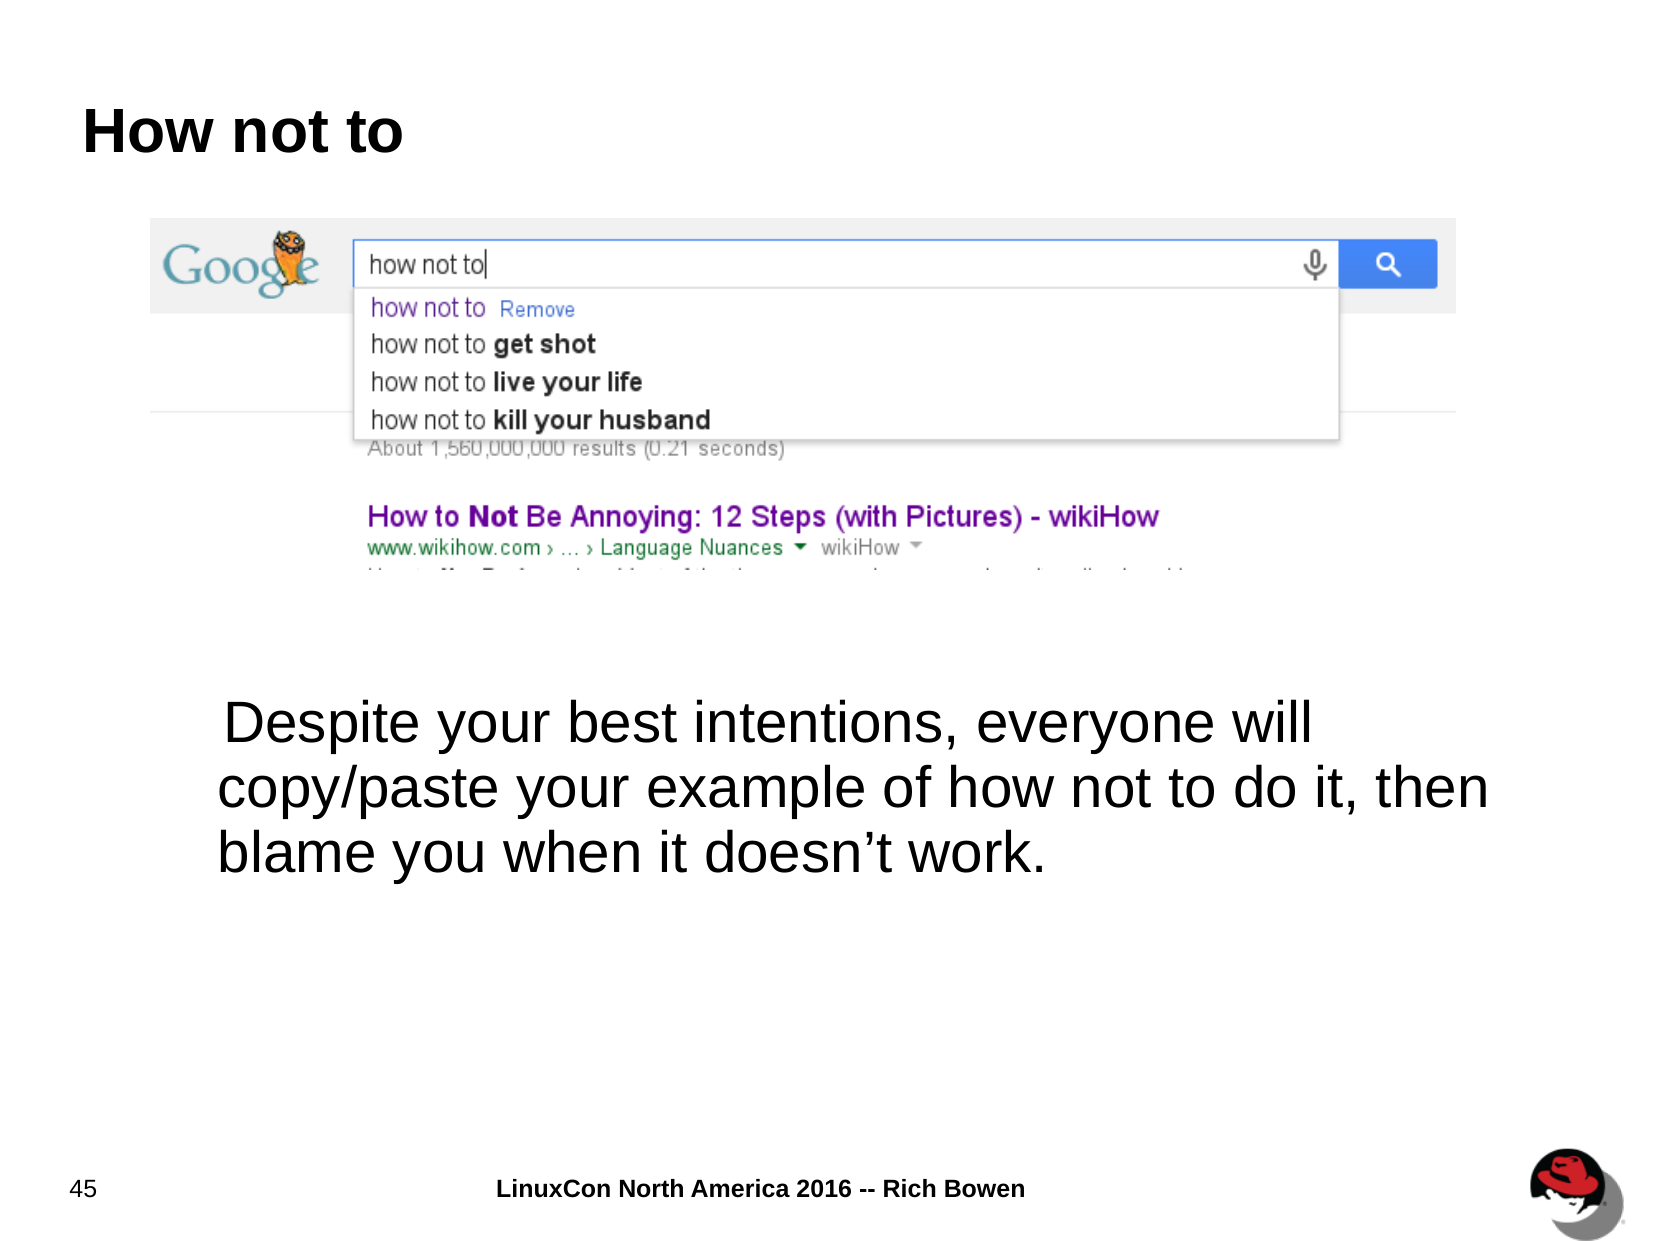

# How not to
Despite your best intentions, everyone will copy/paste your example of how not to do it, then blame you when it doesn’t work.